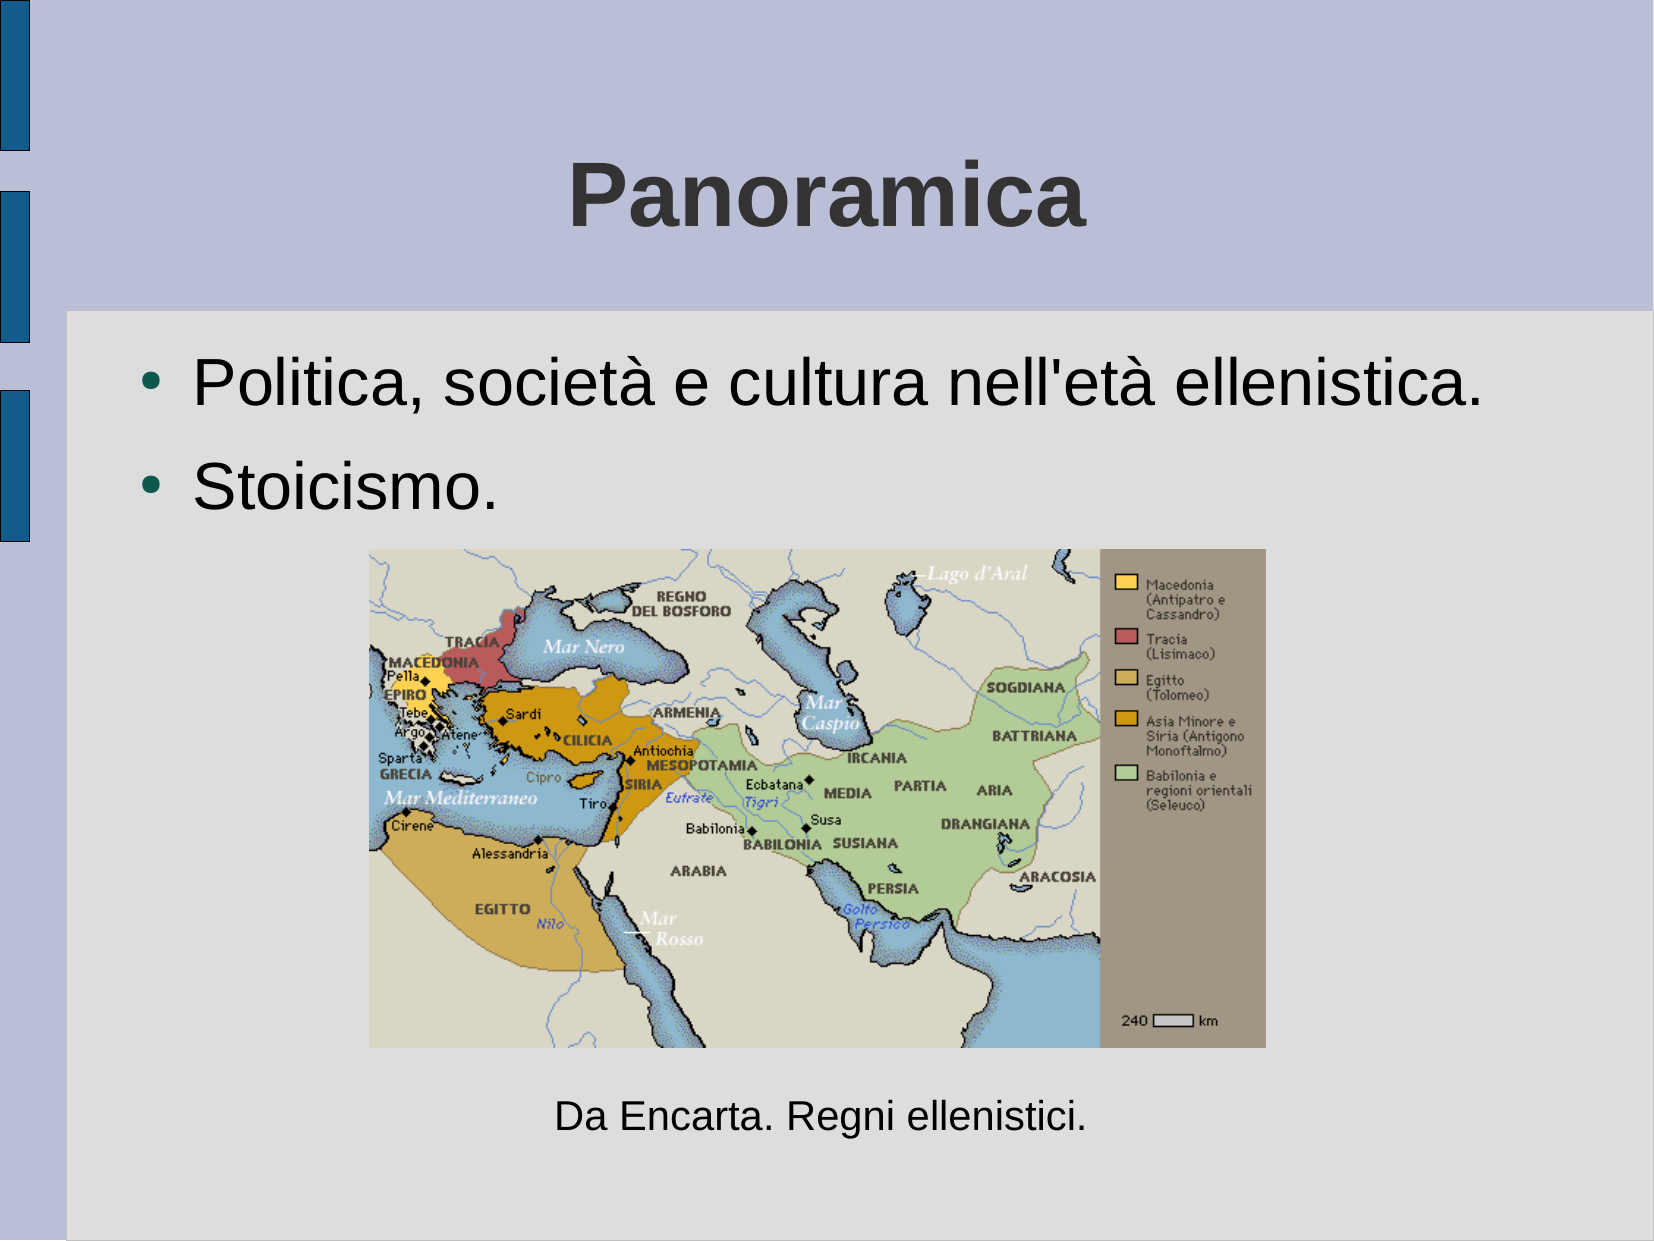

# Panoramica
Politica, società e cultura nell'età ellenistica.
Stoicismo.
Da Encarta. Regni ellenistici.